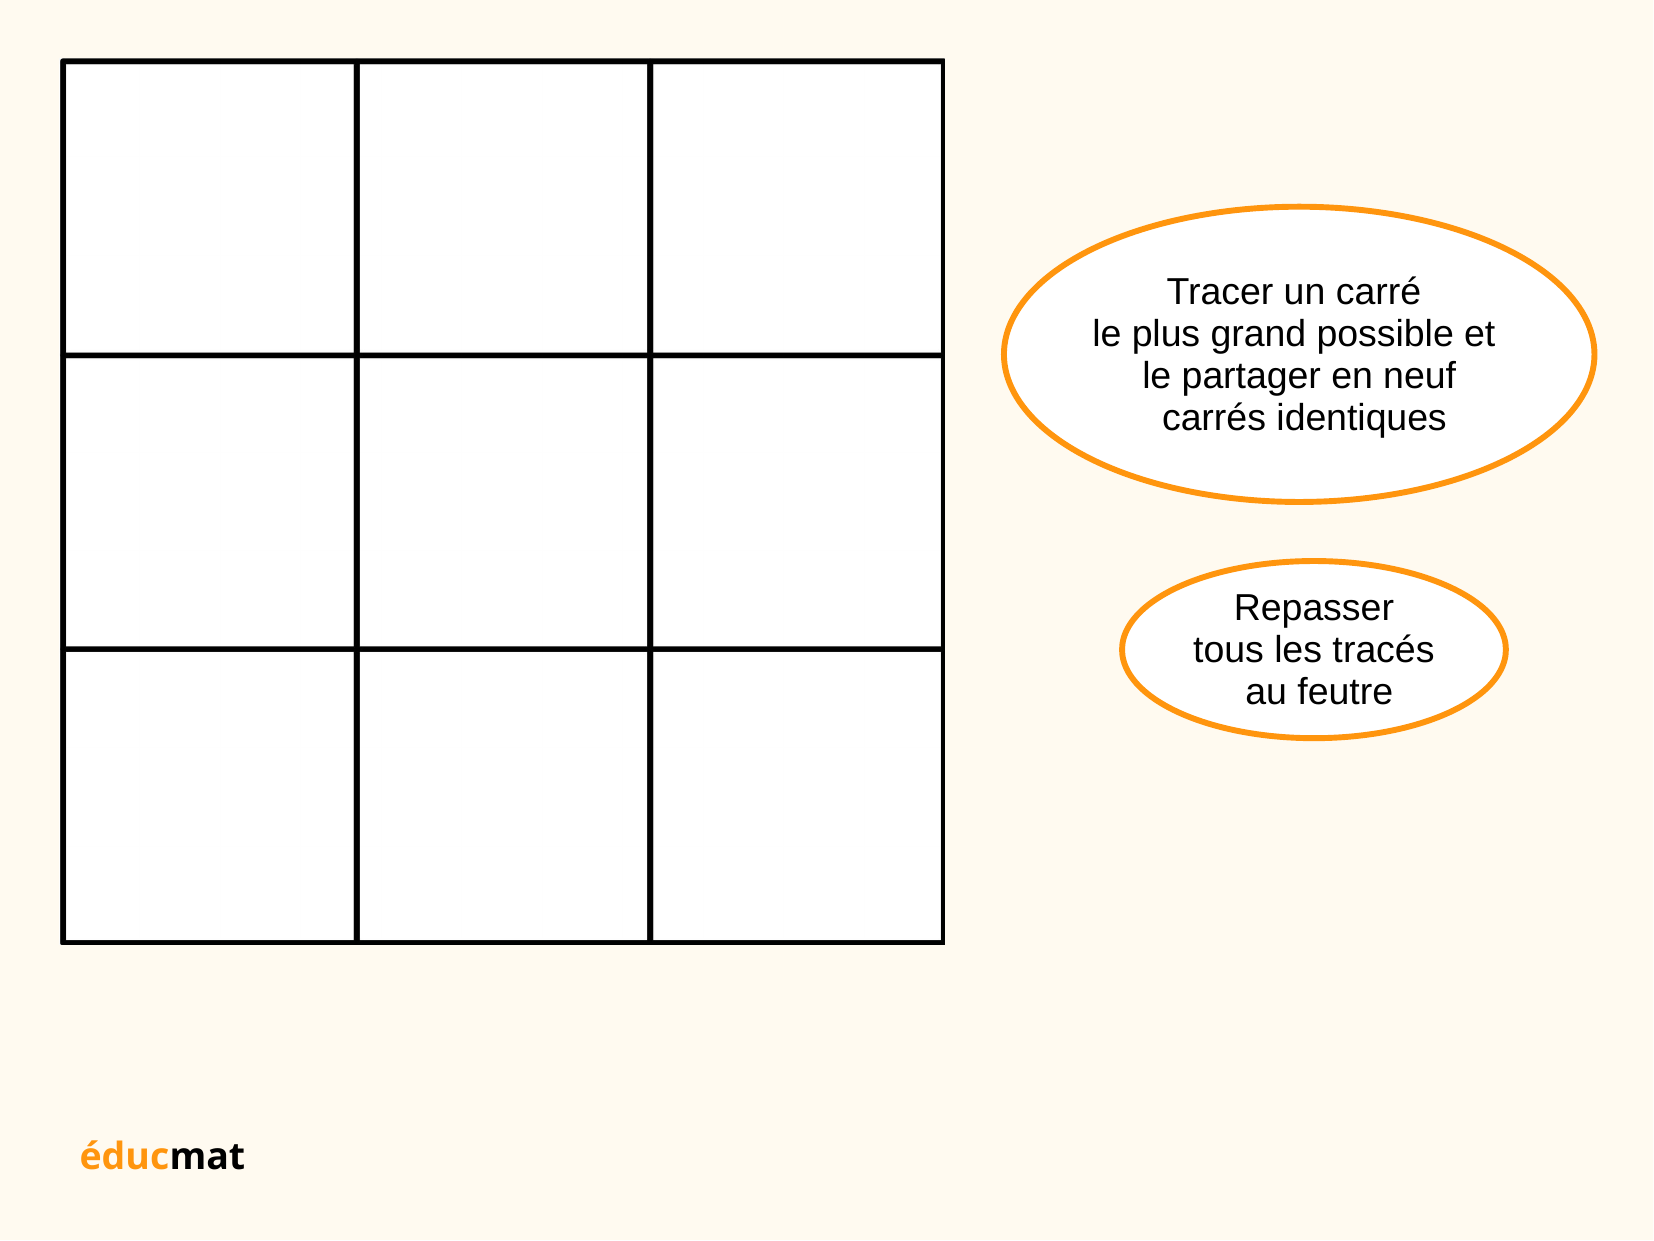

Tracer un carré
le plus grand possible et
le partager en neuf
 carrés identiques
Repasser
tous les tracés
 au feutre
éducmat